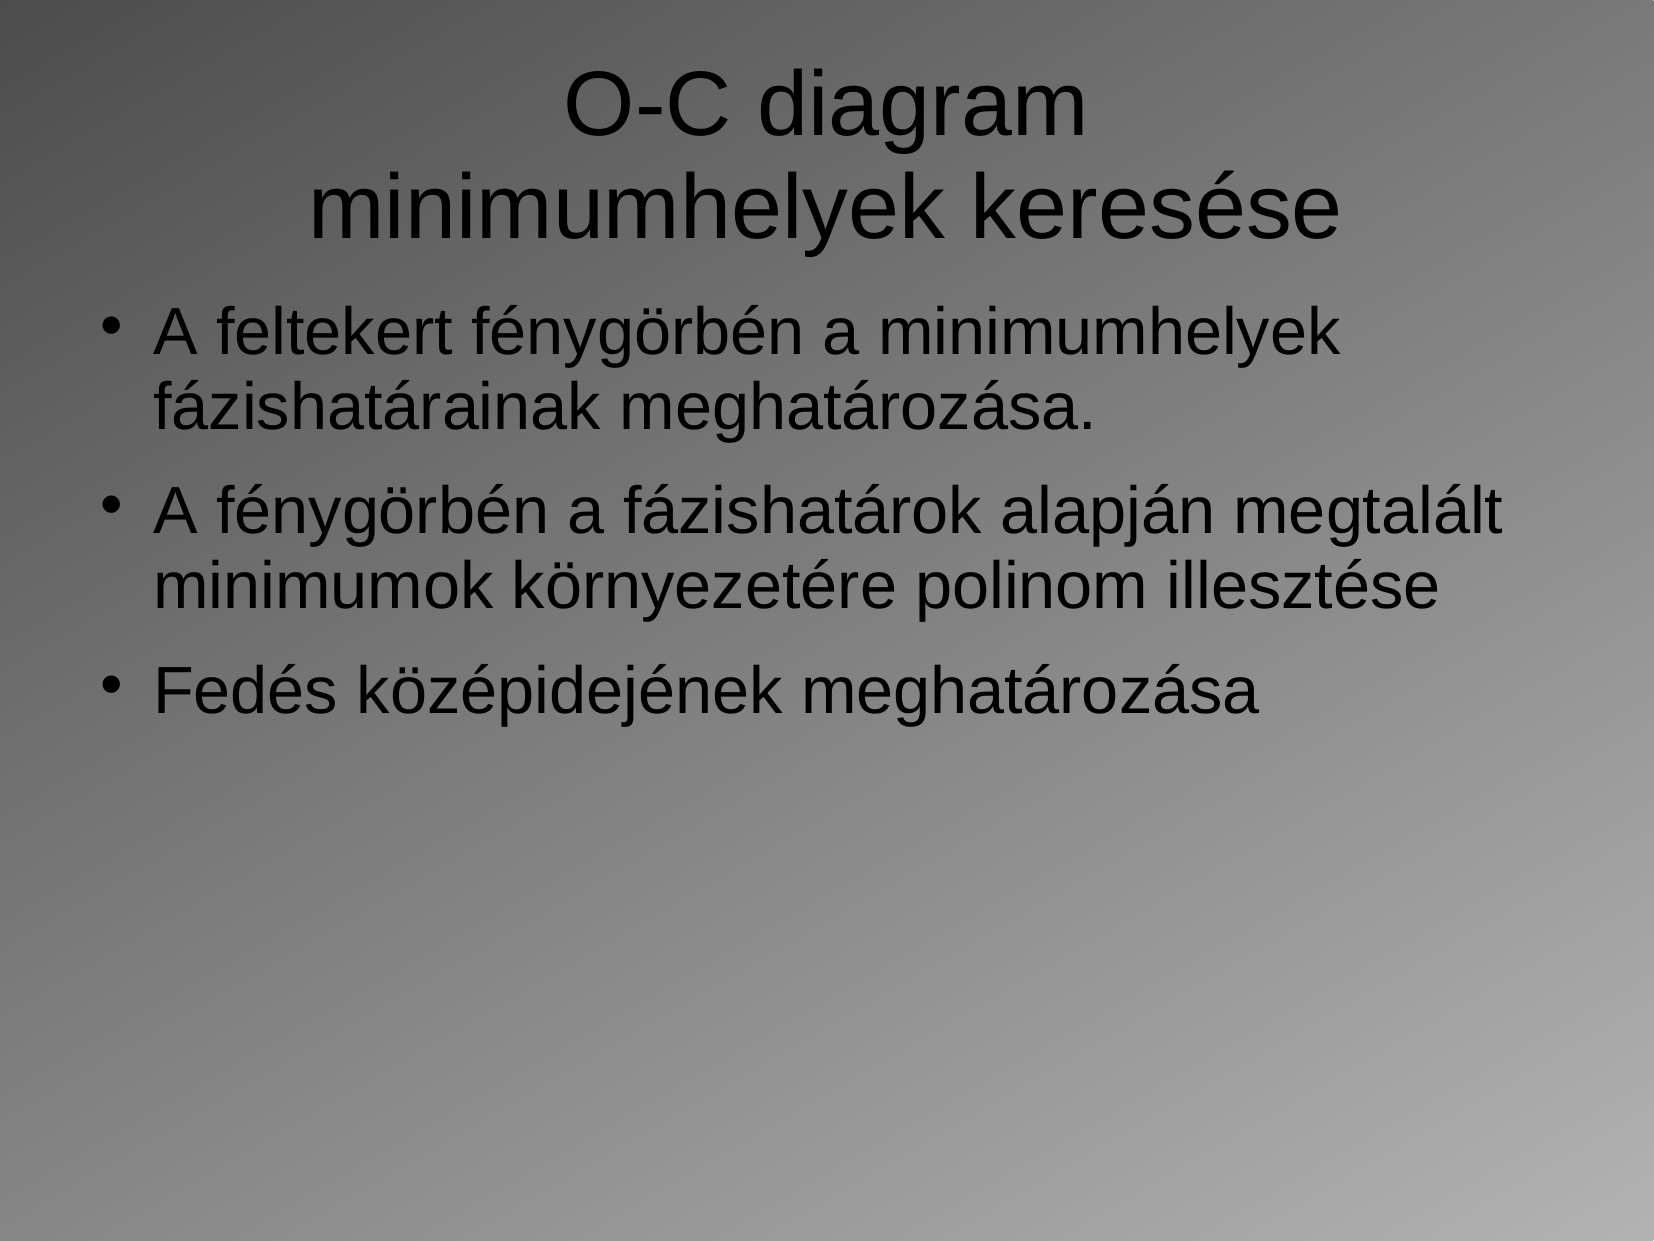

# O-C diagram minimumhelyek keresése
A feltekert fénygörbén a minimumhelyek fázishatárainak meghatározása.
A fénygörbén a fázishatárok alapján megtalált minimumok környezetére polinom illesztése
Fedés középidejének meghatározása